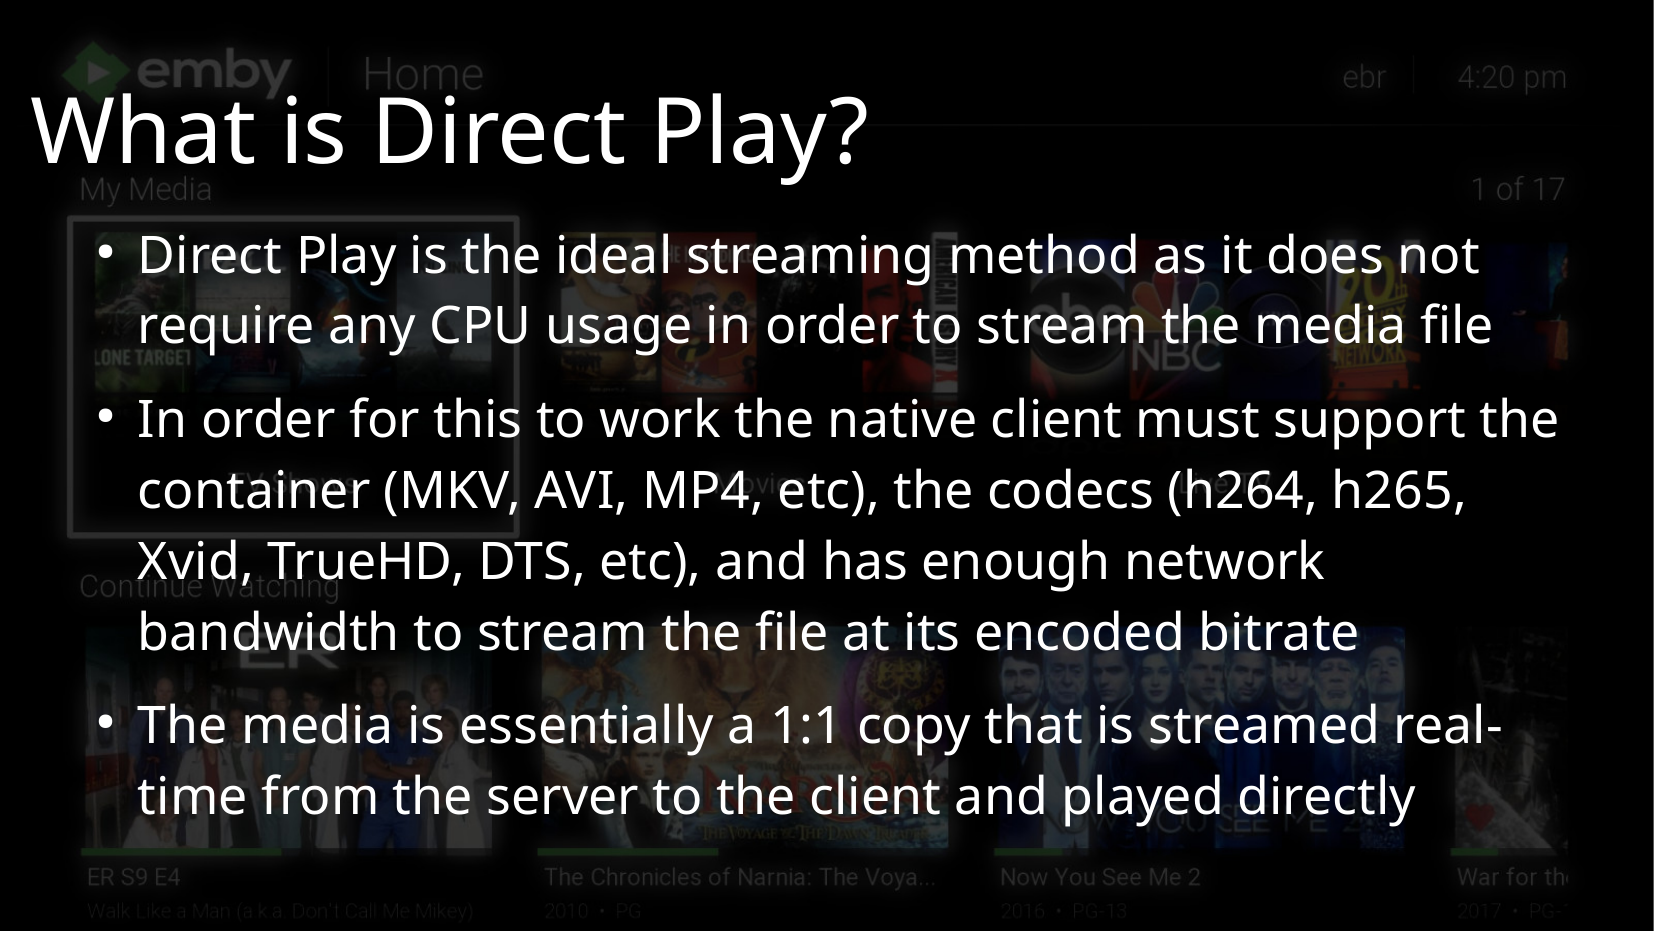

# What is Direct Play?
Direct Play is the ideal streaming method as it does not require any CPU usage in order to stream the media file
In order for this to work the native client must support the container (MKV, AVI, MP4, etc), the codecs (h264, h265, Xvid, TrueHD, DTS, etc), and has enough network bandwidth to stream the file at its encoded bitrate
The media is essentially a 1:1 copy that is streamed real-time from the server to the client and played directly